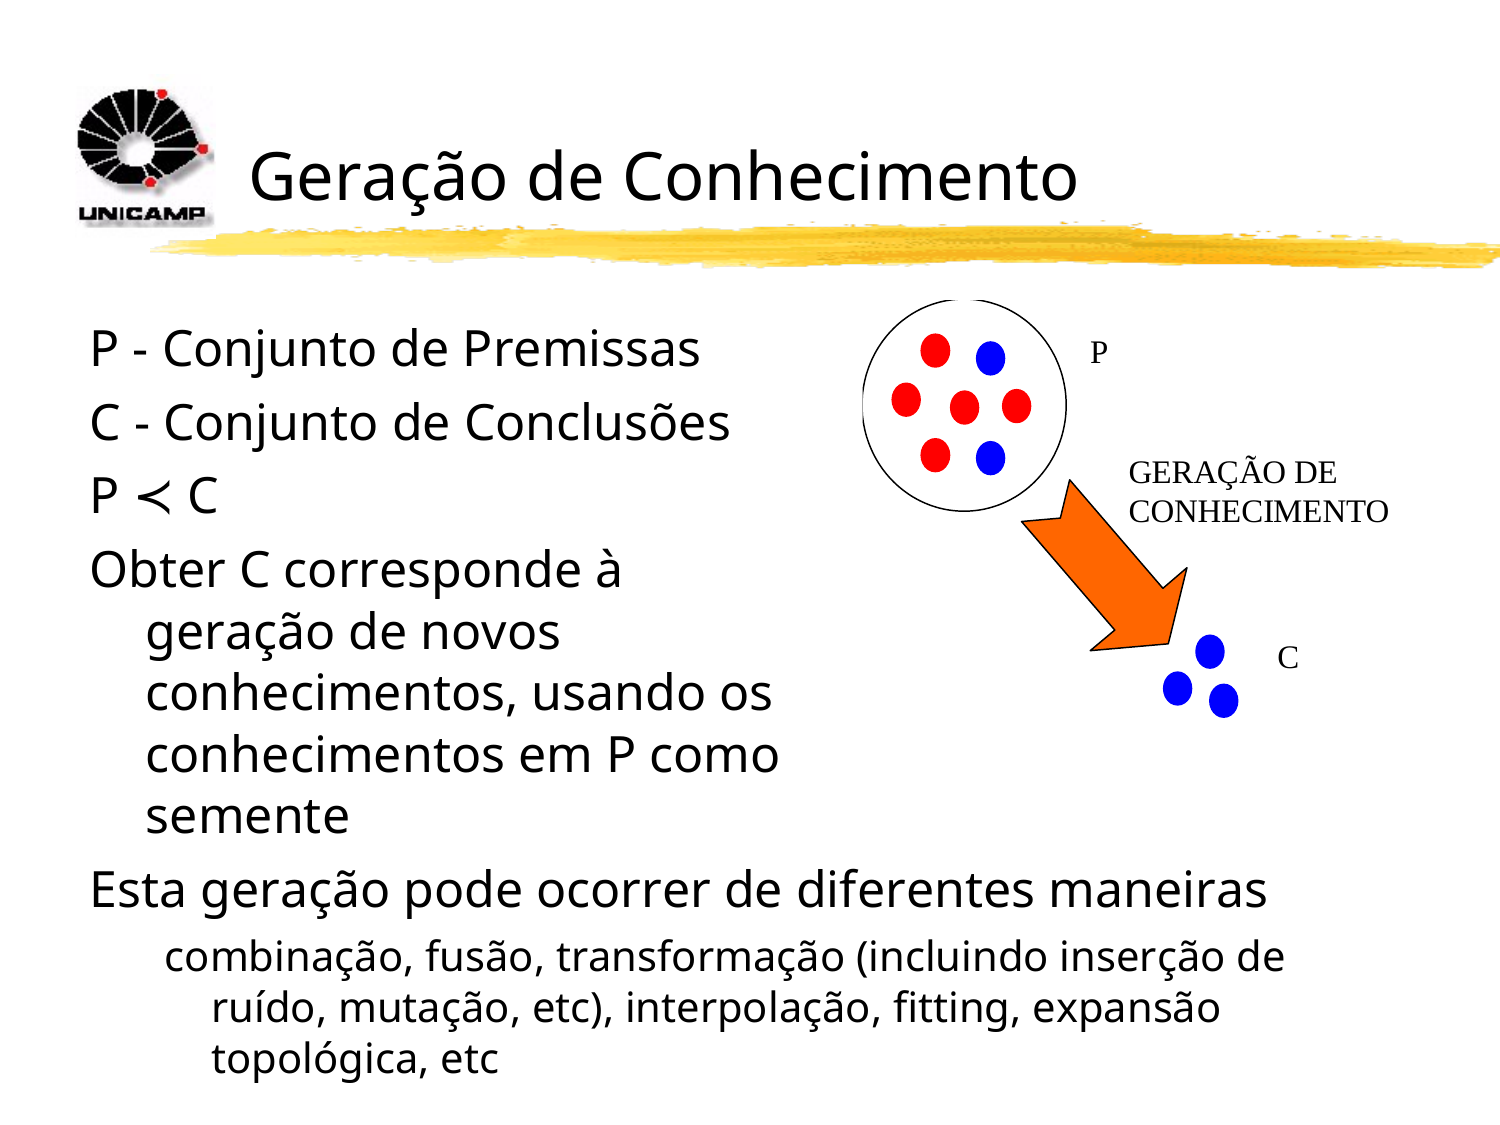

# Geração de Conhecimento
P - Conjunto de Premissas
C - Conjunto de Conclusões
P ≺ C
Obter C corresponde à
geração de novos
conhecimentos, usando os
conhecimentos em P como
semente
Esta geração pode ocorrer de diferentes maneiras
combinação, fusão, transformação (incluindo inserção de ruído, mutação, etc), interpolação, fitting, expansão topológica, etc